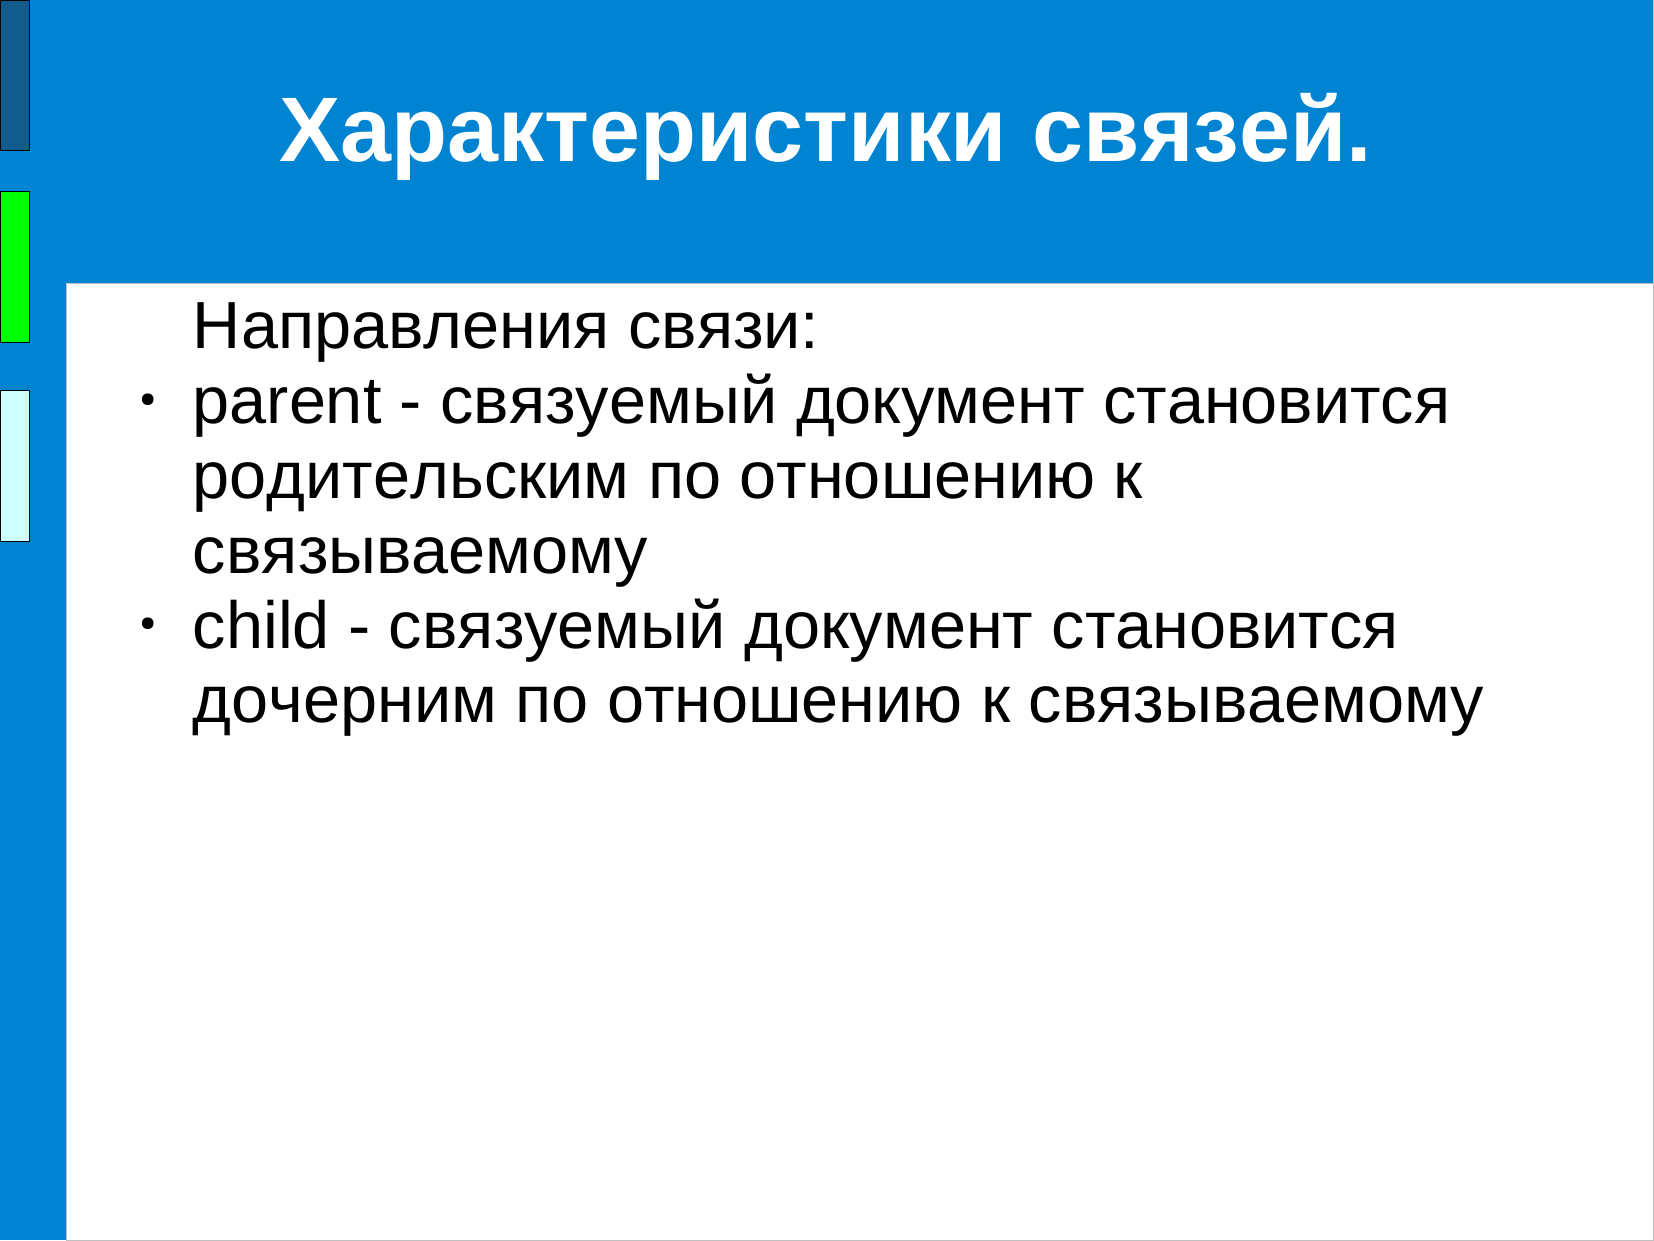

# Характеристики связей.
Направления связи:
parent - связуемый документ становится родительским по отношению к связываемому
child - связуемый документ становится дочерним по отношению к связываемому
ООО "Альфа-Интегрум", 2013г.